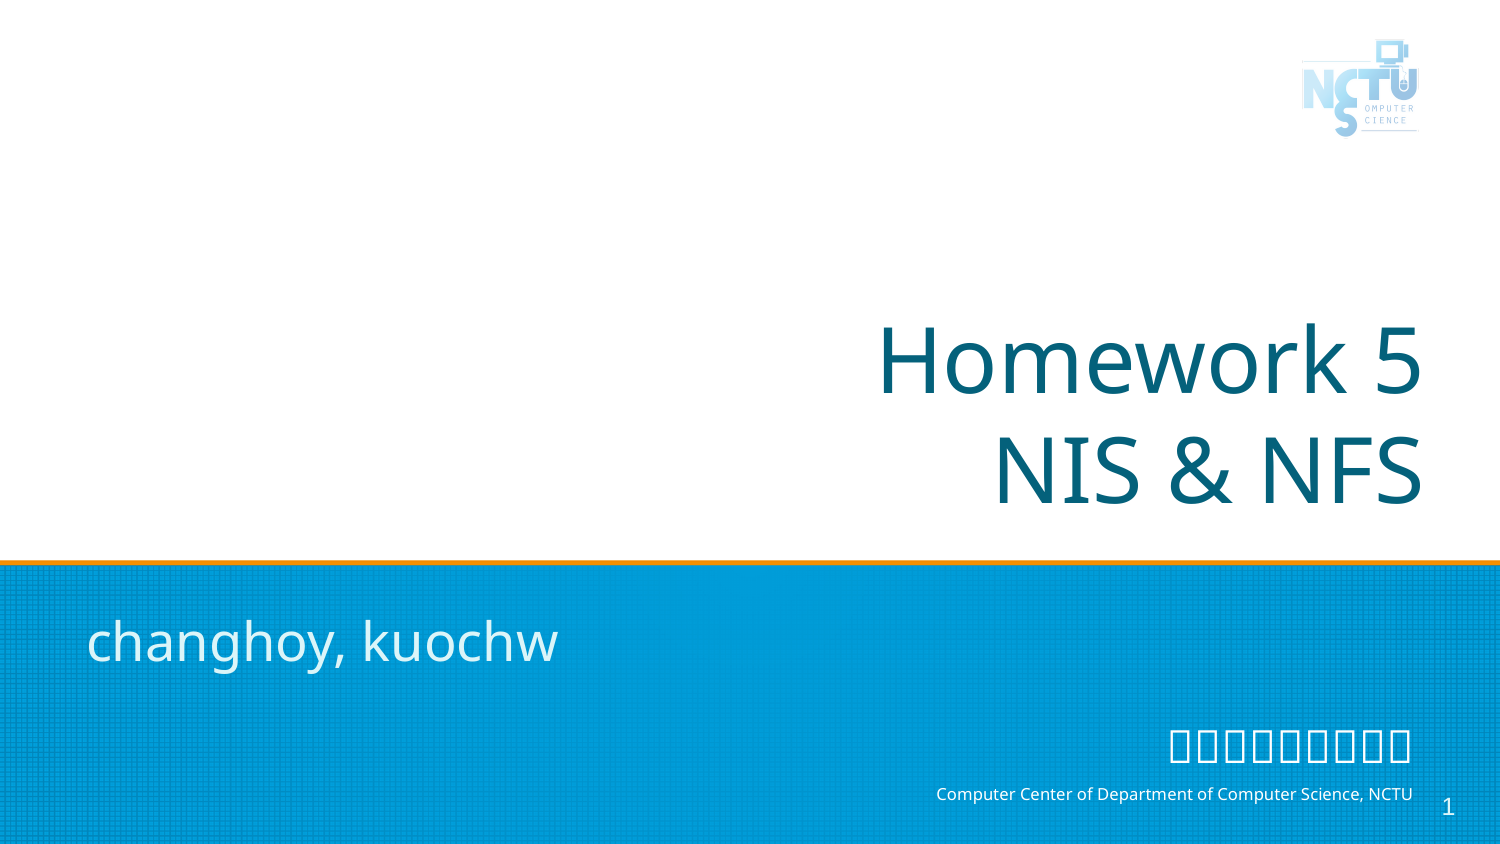

# Homework 5 NIS & NFS
changhoy, kuochw